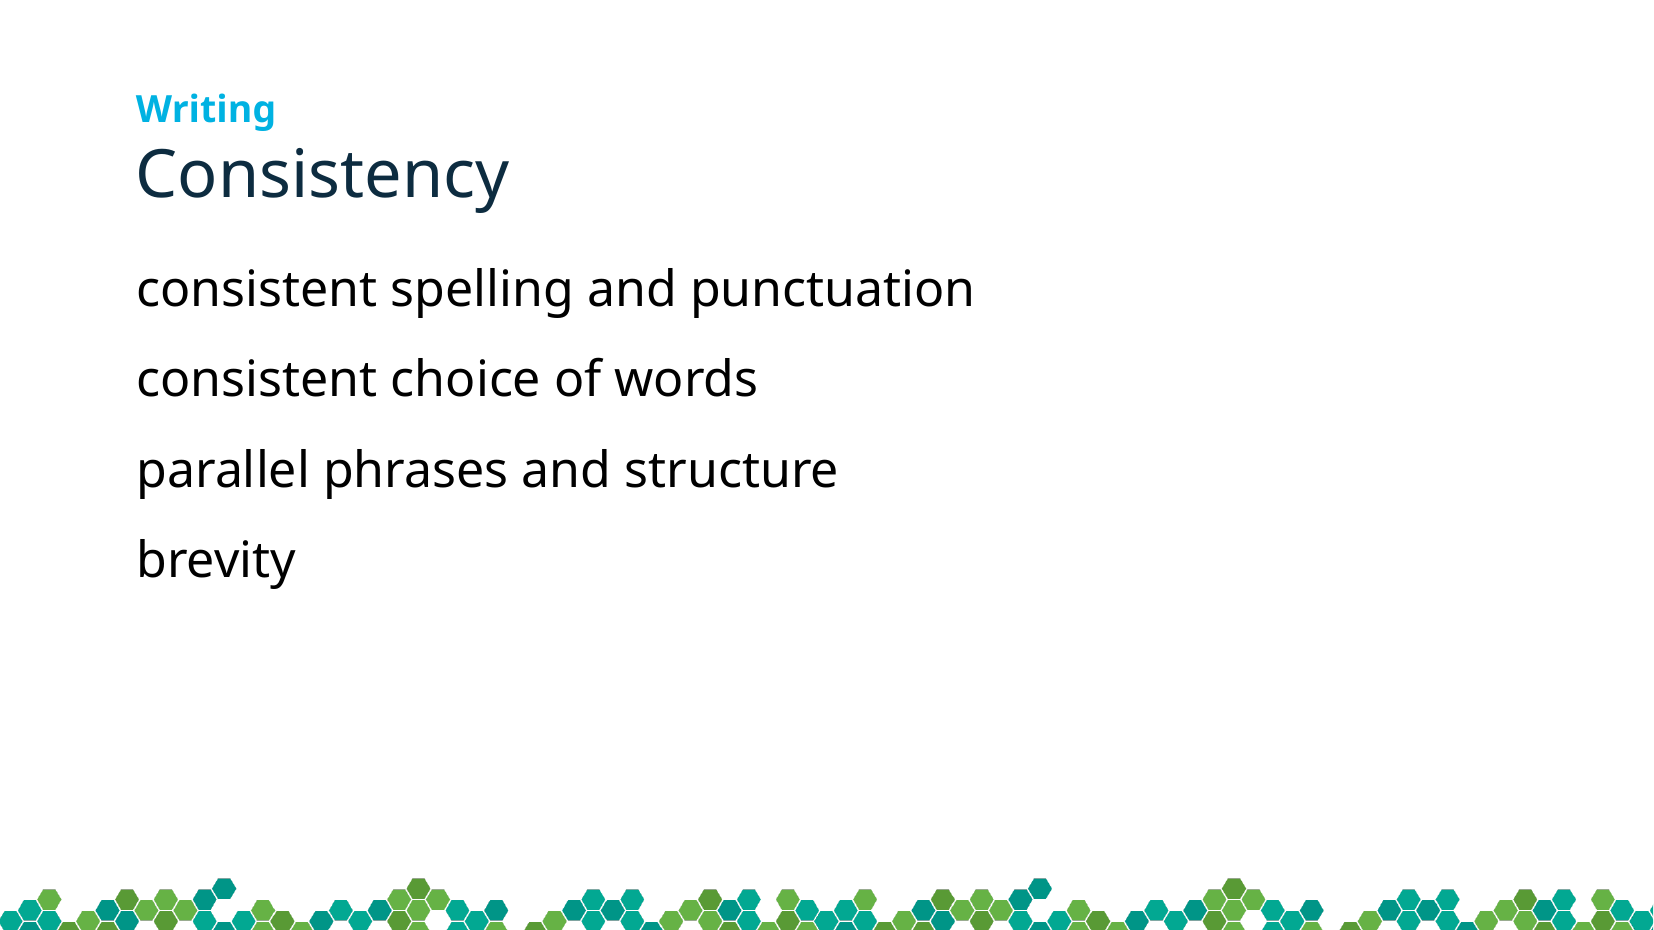

# Writing Consistency
consistent spelling and punctuation
consistent choice of words
parallel phrases and structure
brevity